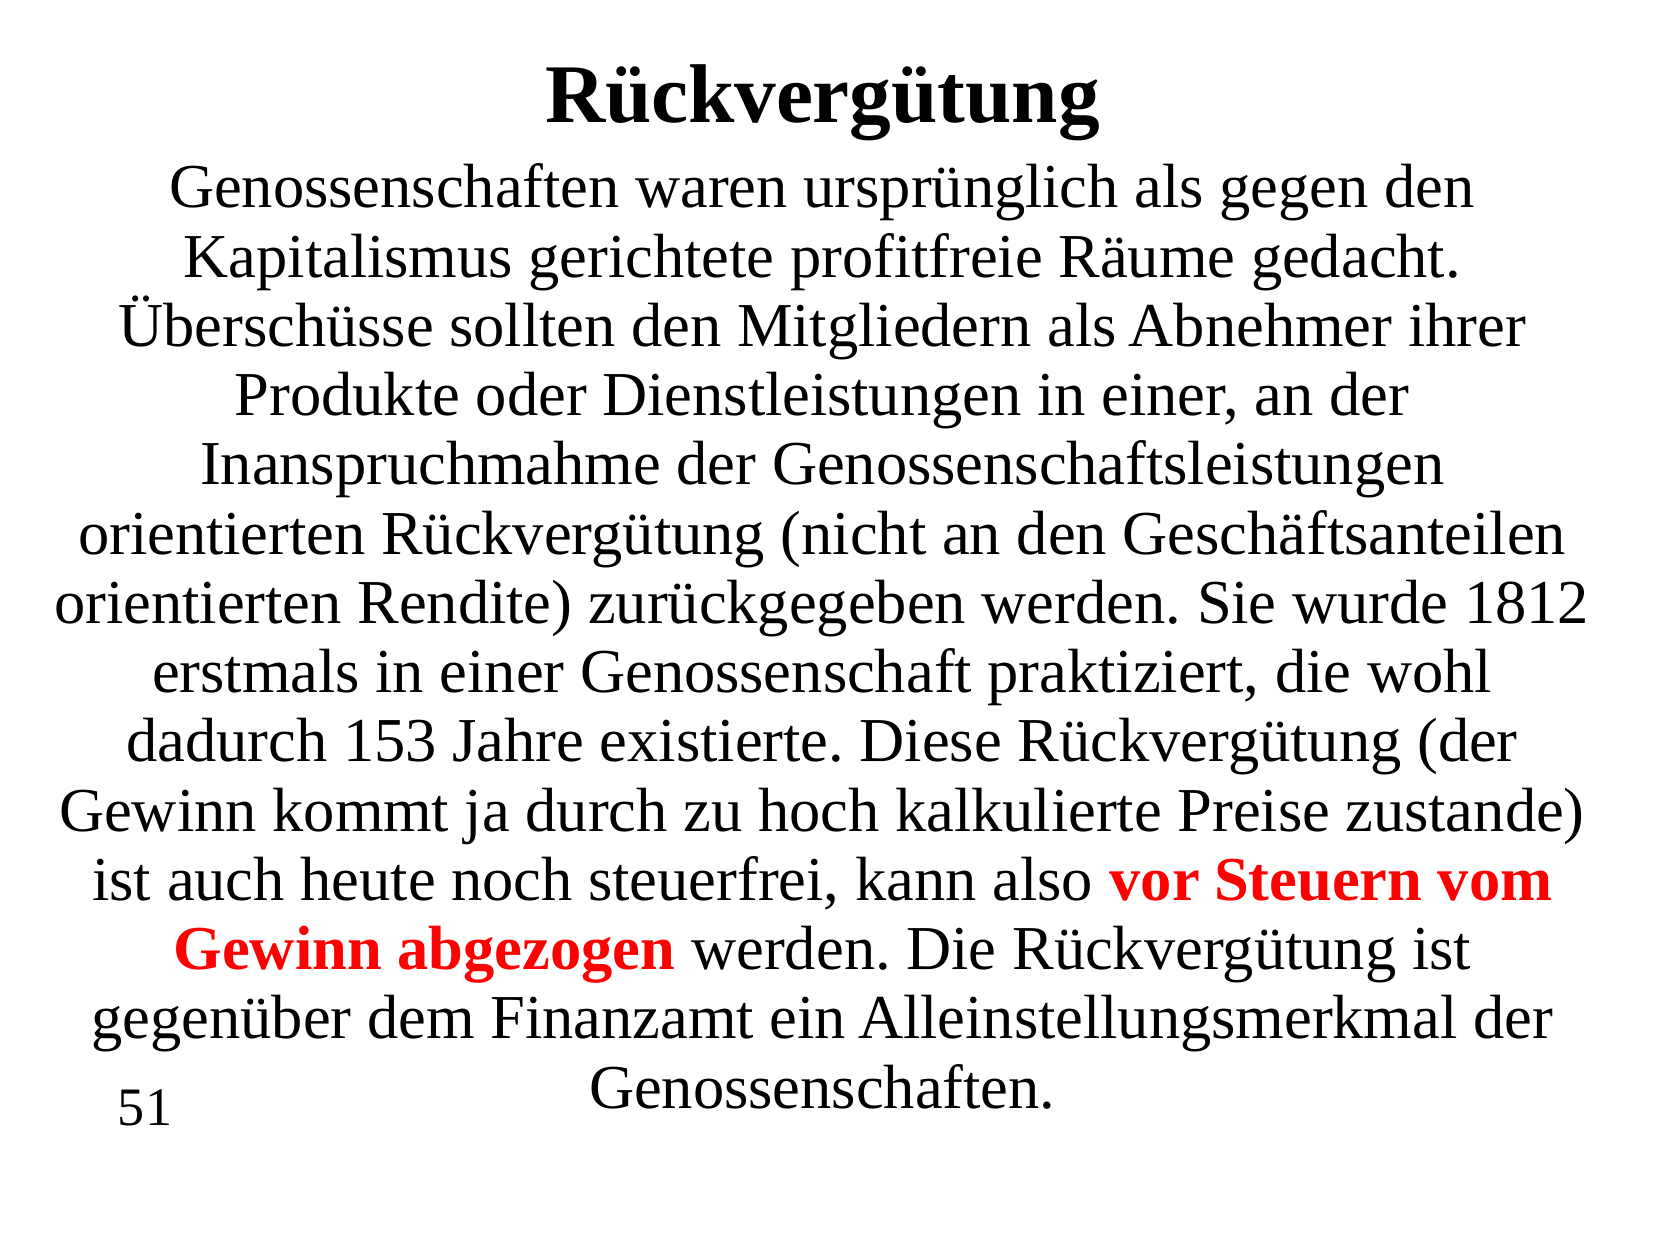

Rückvergütung
Genossenschaften waren ursprünglich als gegen den Kapitalismus gerichtete profitfreie Räume gedacht. Überschüsse sollten den Mitgliedern als Abnehmer ihrer Produkte oder Dienstleistungen in einer, an der Inanspruchmahme der Genossenschaftsleistungen orientierten Rückvergütung (nicht an den Geschäftsanteilen orientierten Rendite) zurückgegeben werden. Sie wurde 1812 erstmals in einer Genossenschaft praktiziert, die wohl dadurch 153 Jahre existierte. Diese Rückvergütung (der Gewinn kommt ja durch zu hoch kalkulierte Preise zustande) ist auch heute noch steuerfrei, kann also vor Steuern vom Gewinn abgezogen werden. Die Rückvergütung ist gegenüber dem Finanzamt ein Alleinstellungsmerkmal der Genossenschaften.